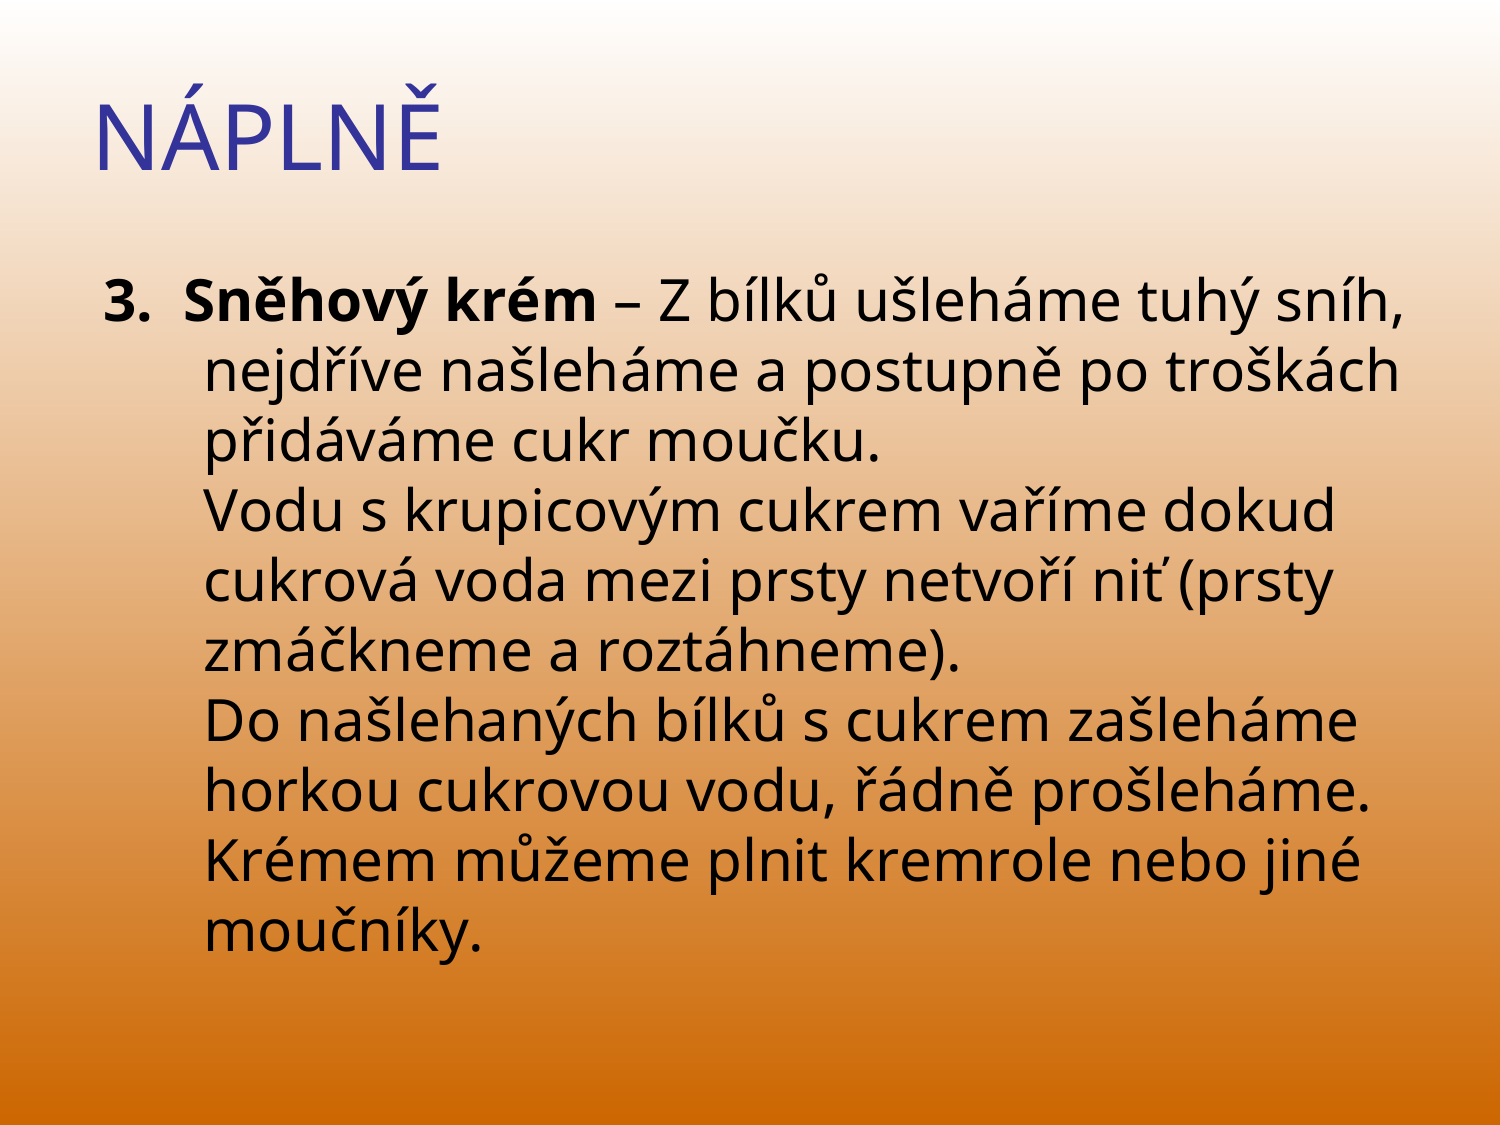

# NÁPLNĚ
3. Sněhový krém – Z bílků ušleháme tuhý sníh, nejdříve našleháme a postupně po troškách přidáváme cukr moučku.
Vodu s krupicovým cukrem vaříme dokud cukrová voda mezi prsty netvoří niť (prsty zmáčkneme a roztáhneme).
Do našlehaných bílků s cukrem zašleháme horkou cukrovou vodu, řádně prošleháme. Krémem můžeme plnit kremrole nebo jiné moučníky.